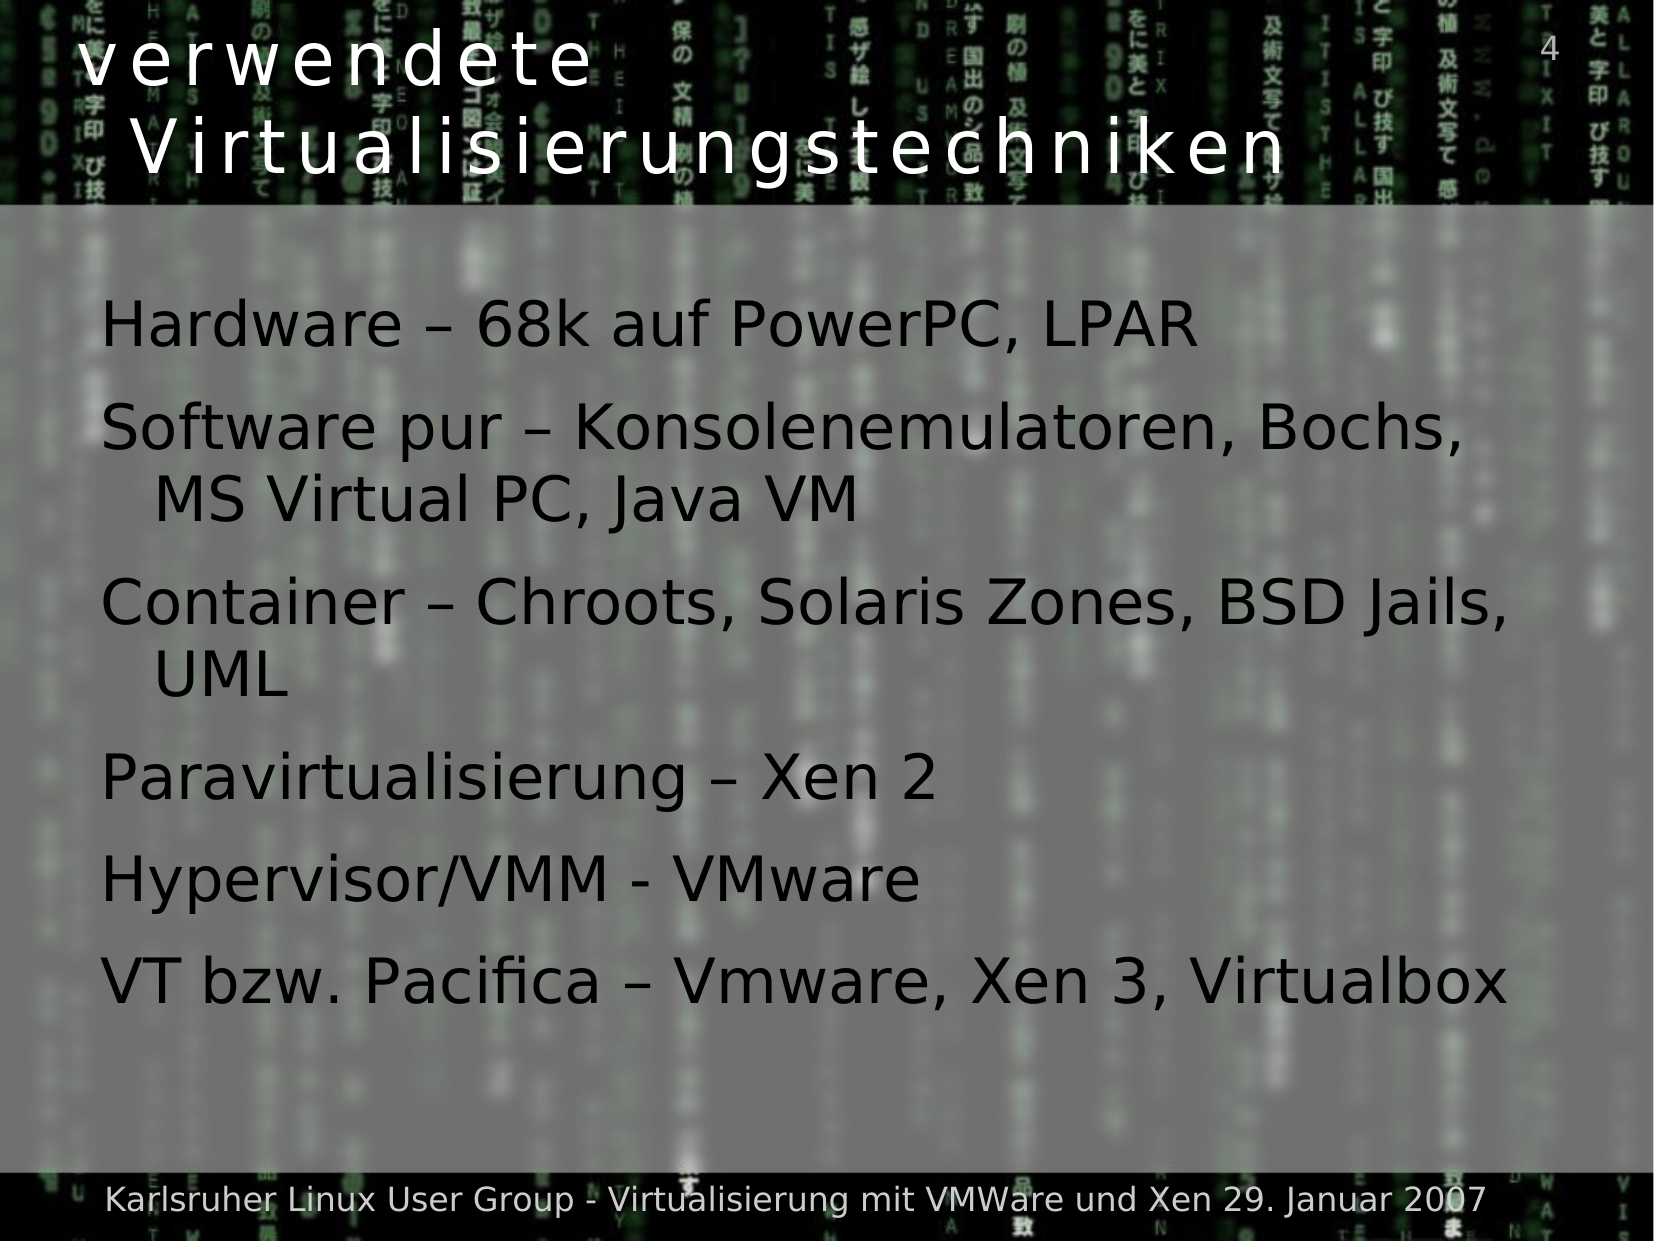

# verwendete Virtualisierungstechniken
4
Hardware – 68k auf PowerPC, LPAR
Software pur – Konsolenemulatoren, Bochs,
MS Virtual PC, Java VM
Container – Chroots, Solaris Zones, BSD Jails, UML
Paravirtualisierung – Xen 2
Hypervisor/VMM - VMware
VT bzw. Pacifica – Vmware, Xen 3, Virtualbox